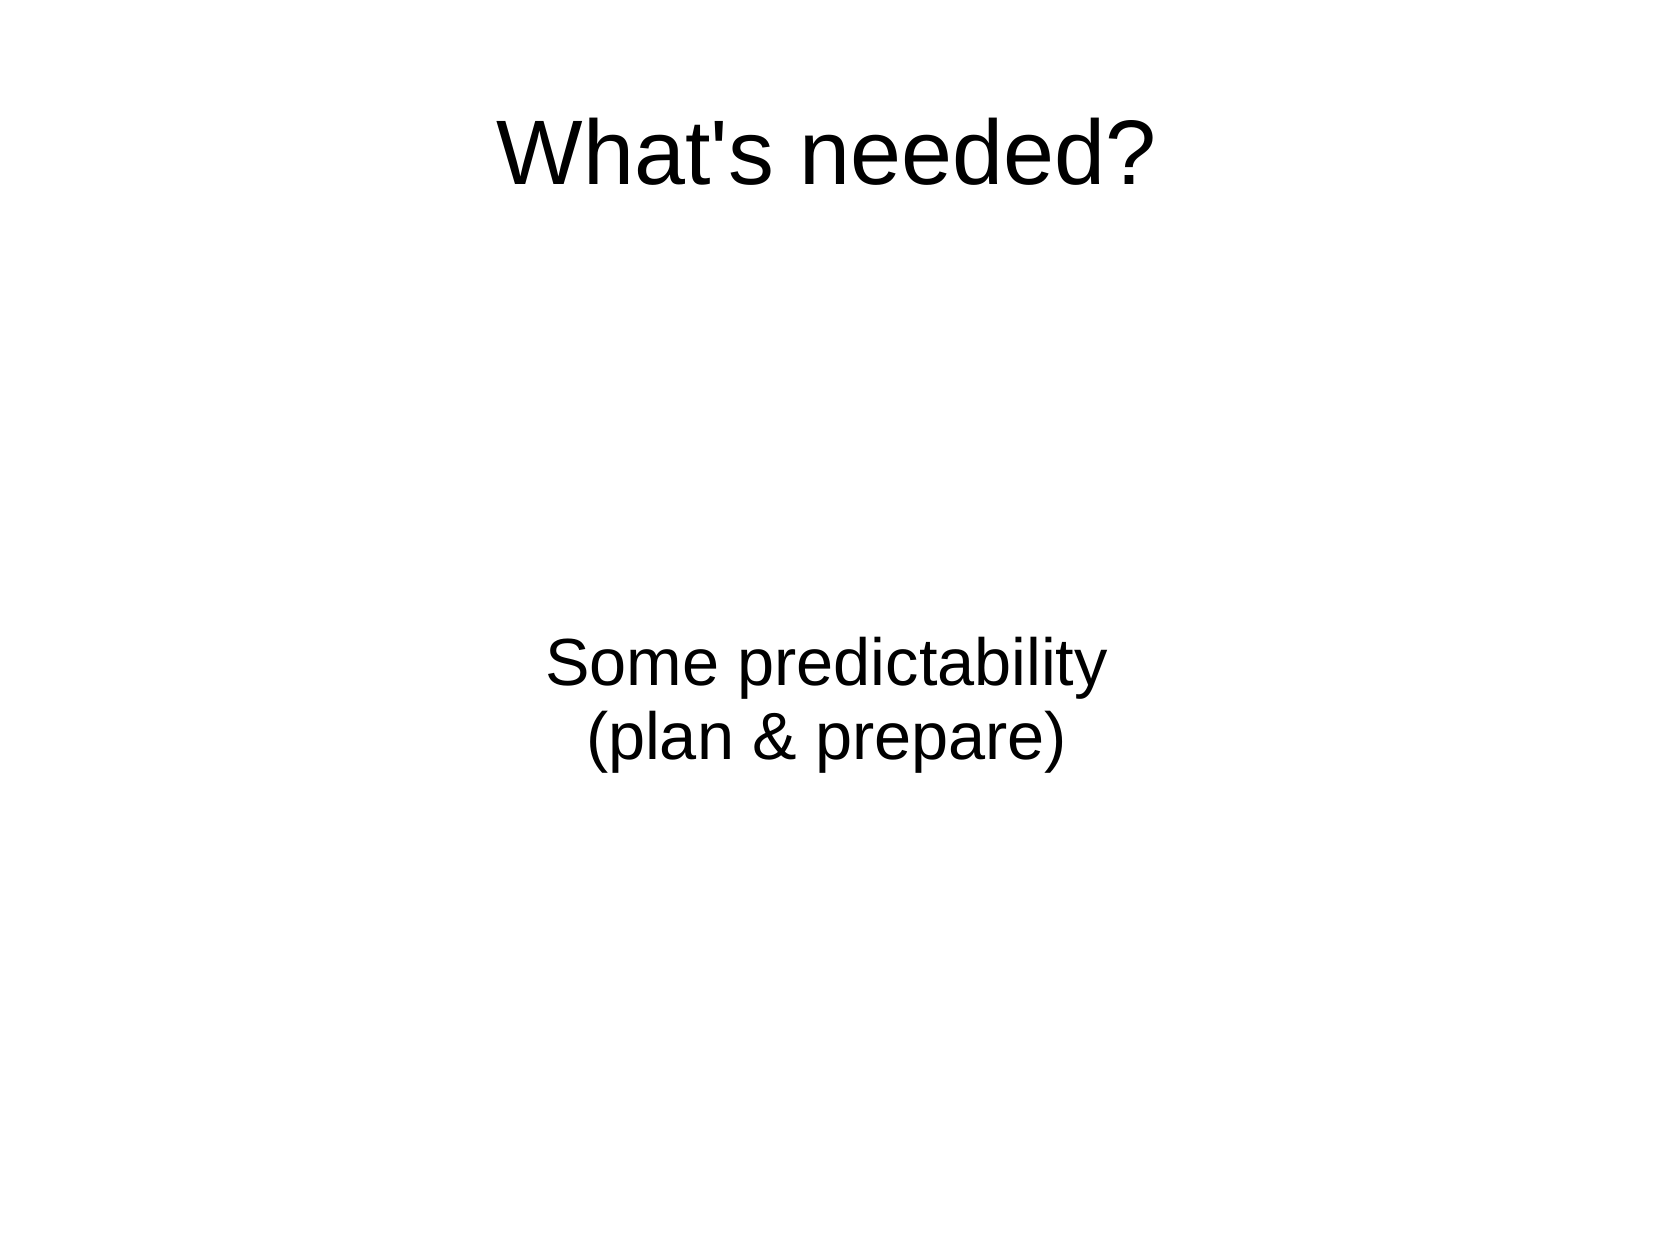

# What's needed?
Some predictability
(plan & prepare)